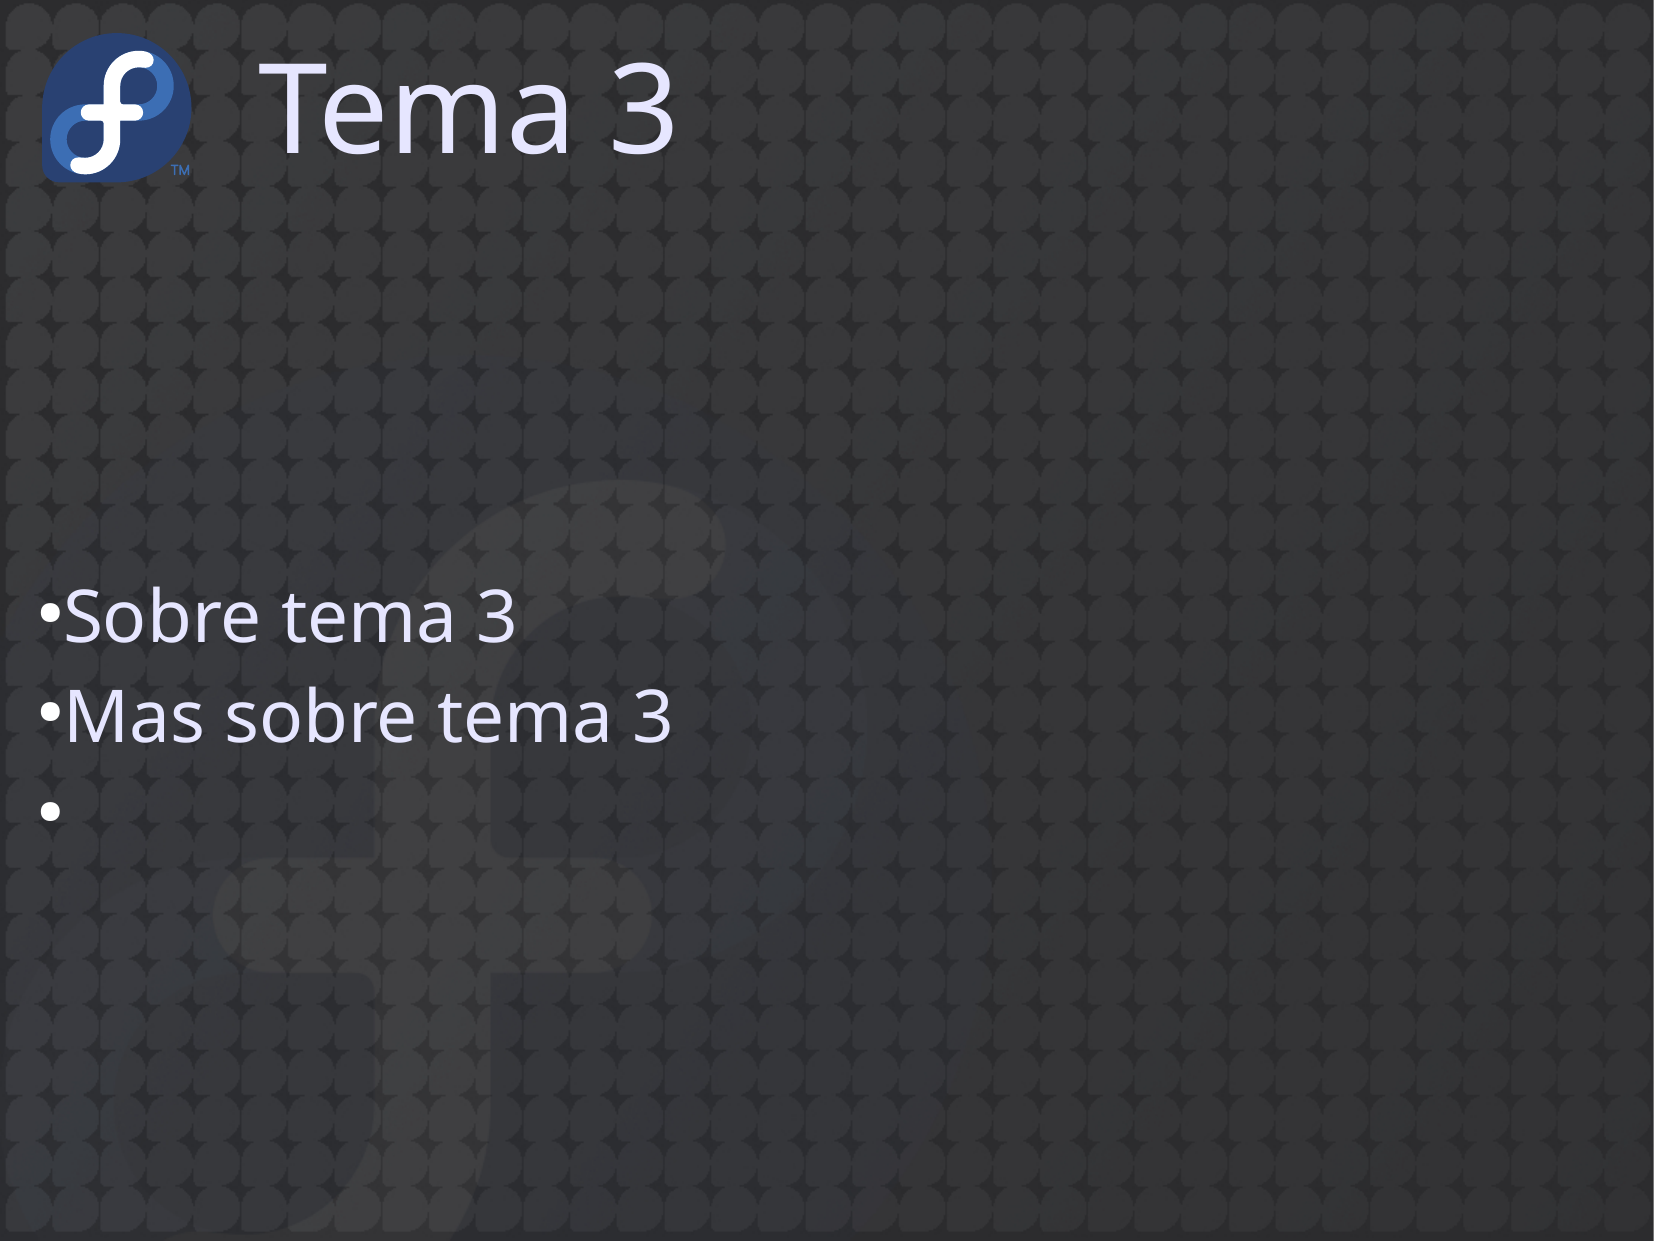

# Tema 3
Sobre tema 3
Mas sobre tema 3